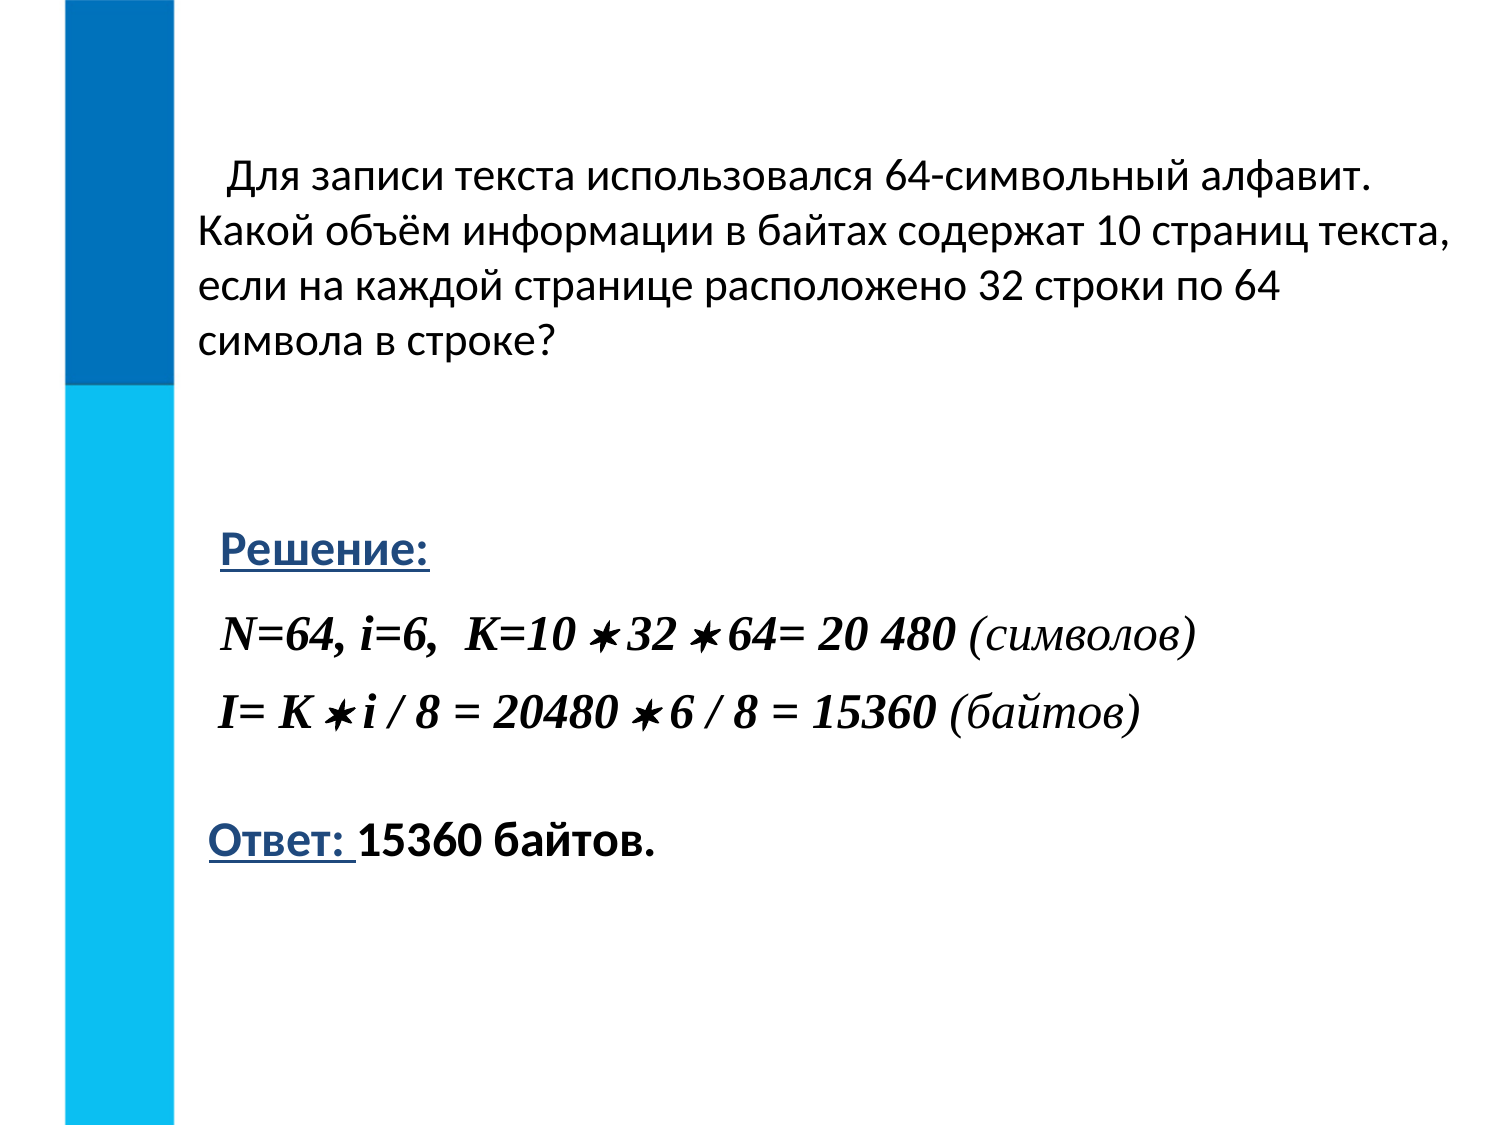

Для записи текста использовался 64-символьный алфавит. Какой объём информации в байтах содержат 10 страниц текста, если на каждой странице расположено 32 строки по 64 символа в строке?
Решение:
N=64, i=6, K=10  32  64= 20 480 (символов)
I= K  i / 8 = 20480  6 / 8 = 15360 (байтов)
Ответ: 15360 байтов.